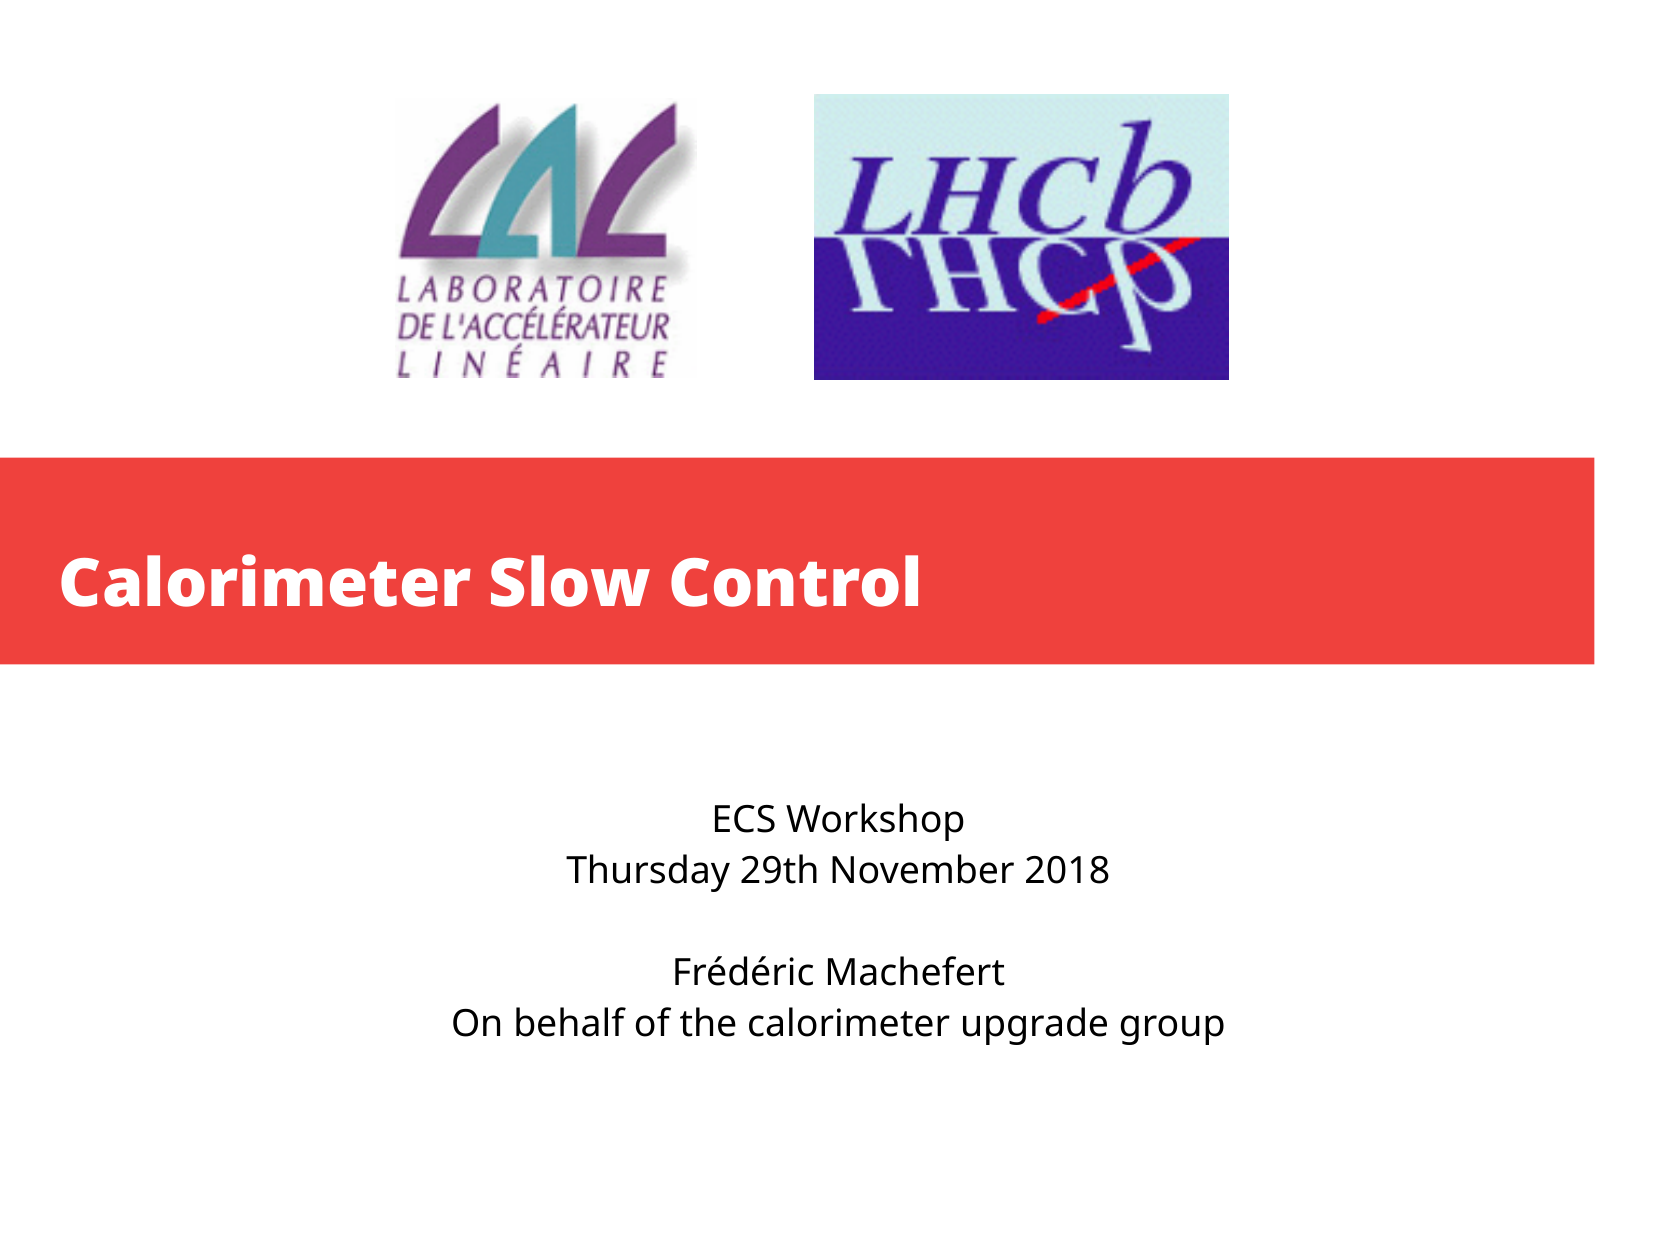

# Calorimeter Slow Control
ECS Workshop
Thursday 29th November 2018
Frédéric Machefert
On behalf of the calorimeter upgrade group